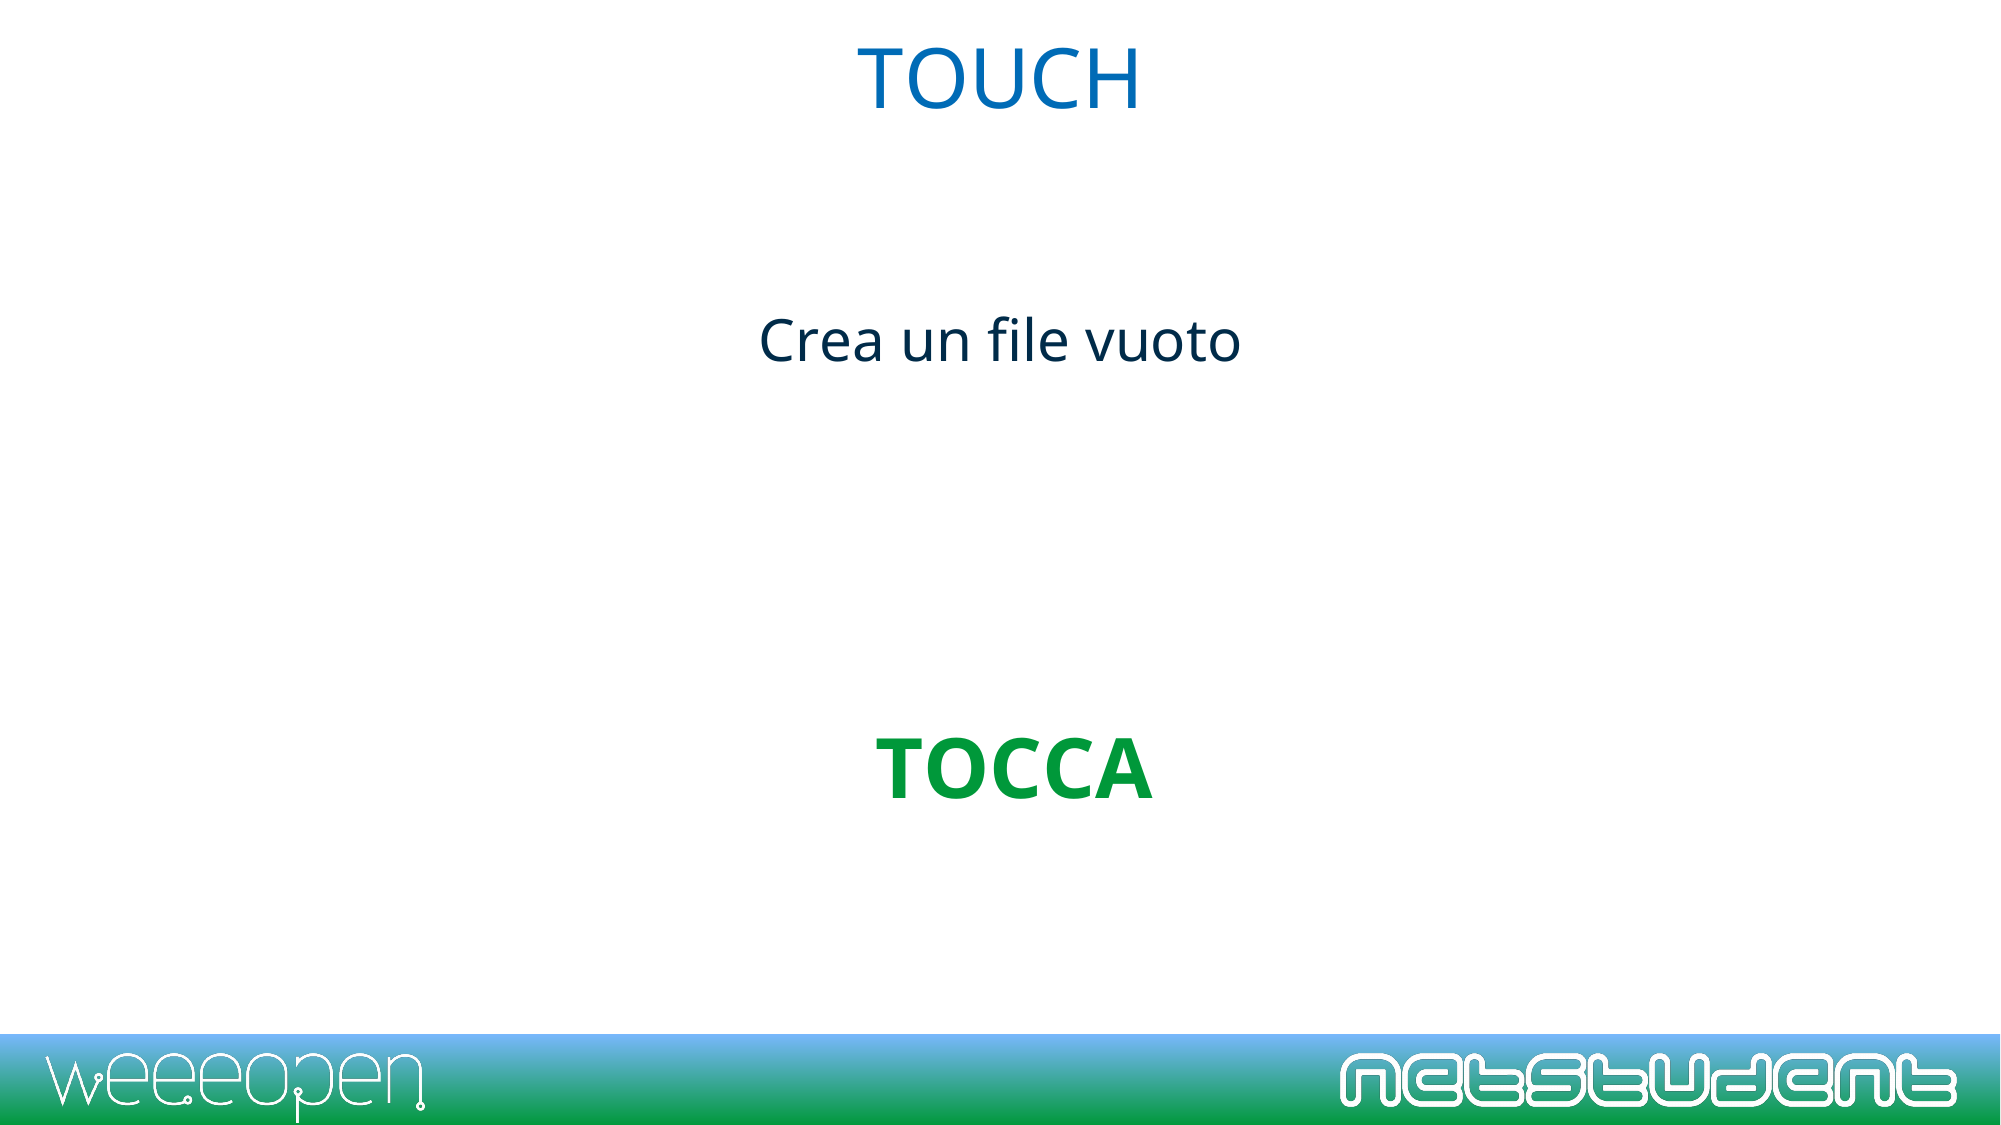

# TOUCH
Crea un file vuoto
TOCCA